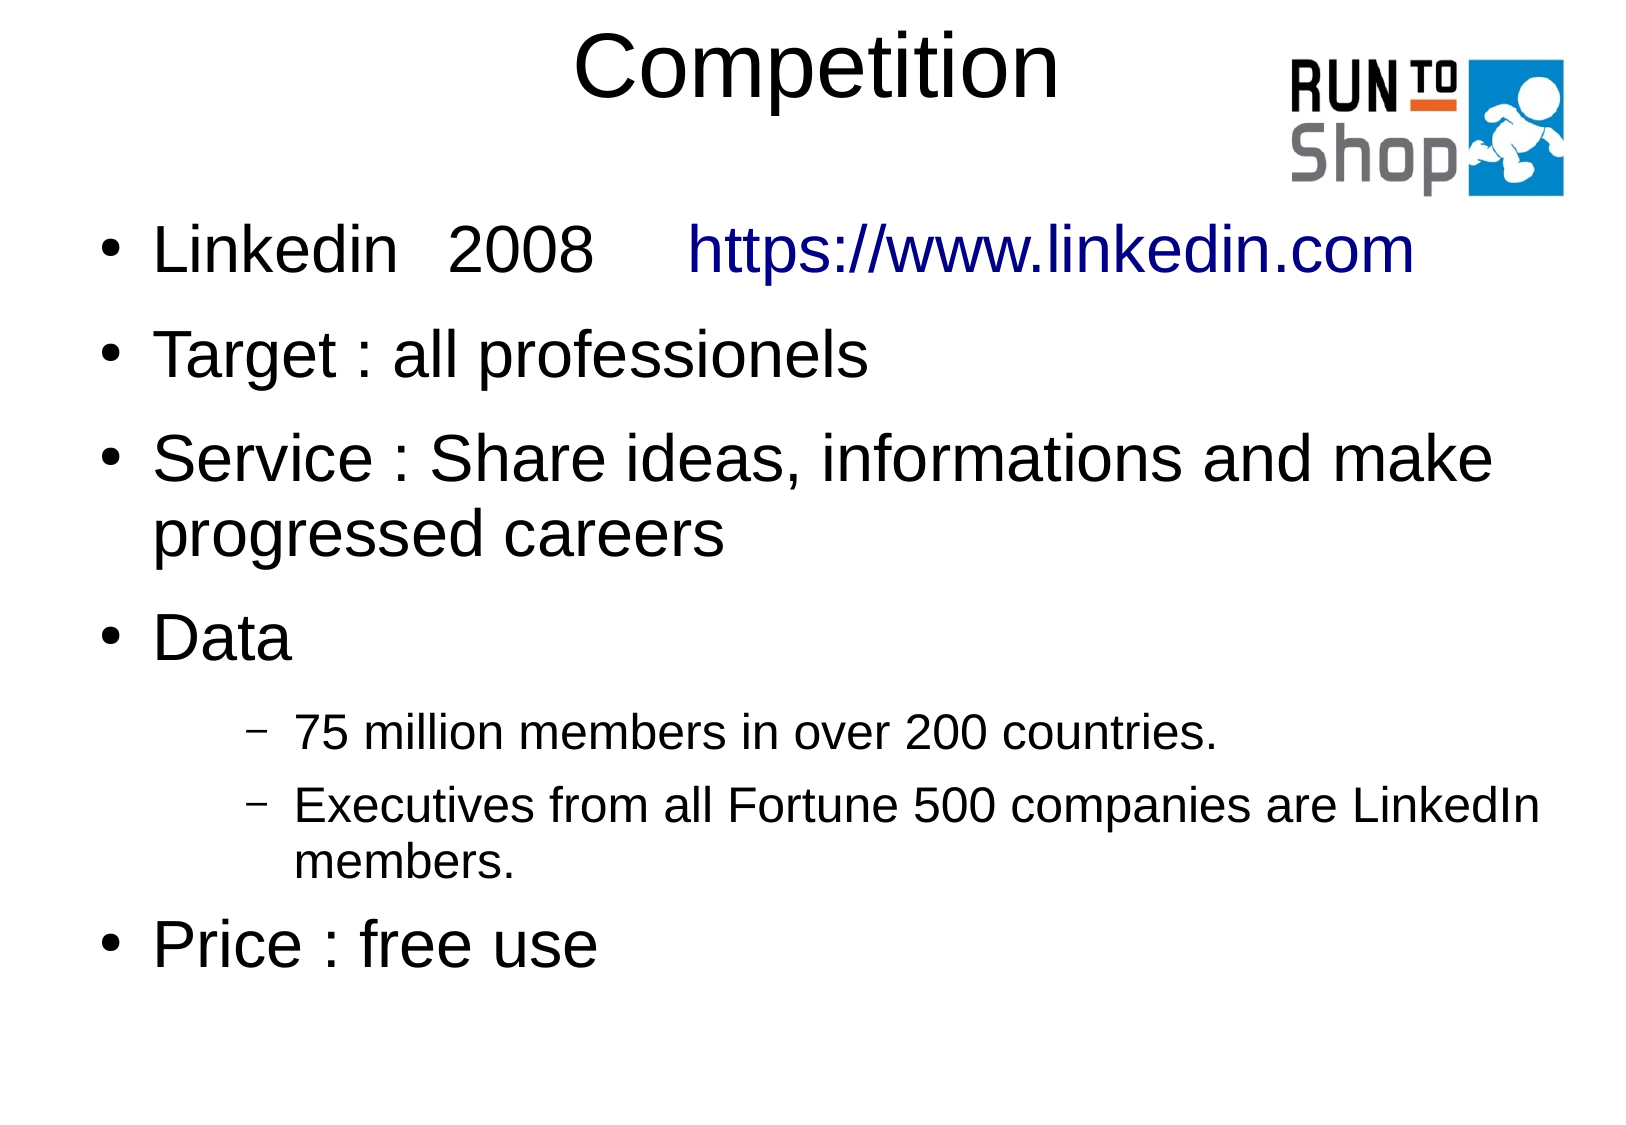

# Competition
Linkedin 	2008	 https://www.linkedin.com
Target : all professionels
Service : Share ideas, informations and make progressed careers
Data
75 million members in over 200 countries.
Executives from all Fortune 500 companies are LinkedIn members.
Price : free use